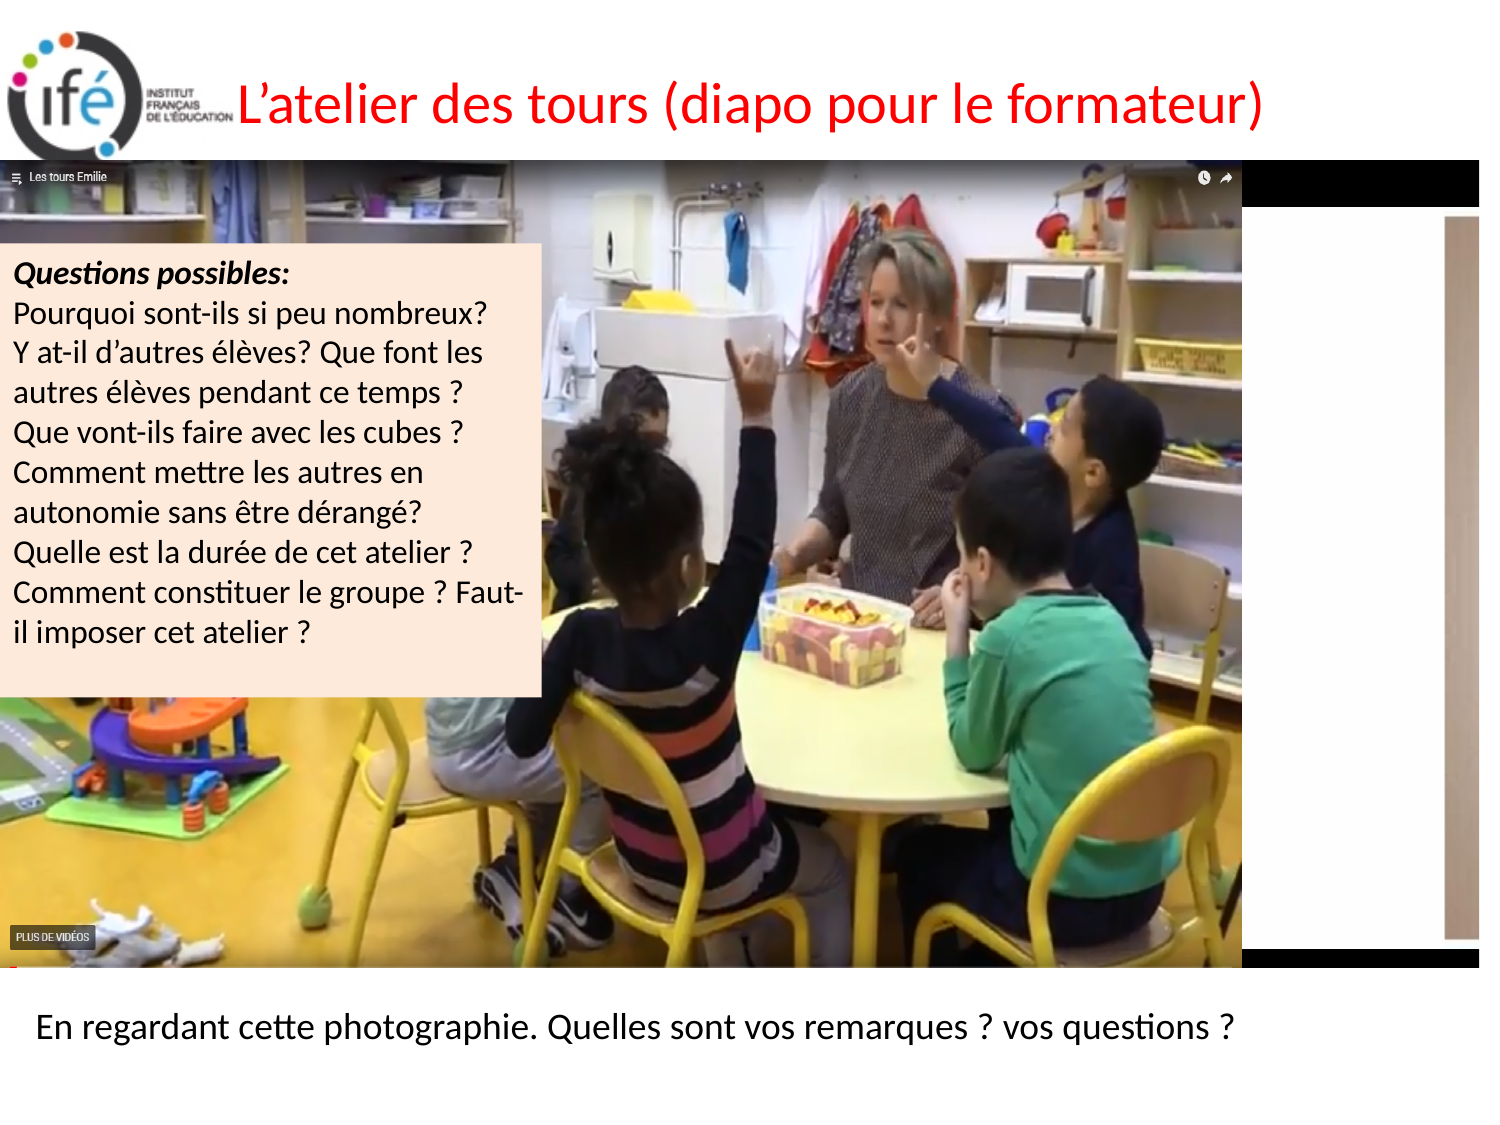

# L’atelier des tours (diapo pour le formateur)
Questions possibles:
Pourquoi sont-ils si peu nombreux?
Y at-il d’autres élèves? Que font les autres élèves pendant ce temps ?
Que vont-ils faire avec les cubes ?
Comment mettre les autres en autonomie sans être dérangé?
Quelle est la durée de cet atelier ?
Comment constituer le groupe ? Faut-il imposer cet atelier ?
En regardant cette photographie. Quelles sont vos remarques ? vos questions ?